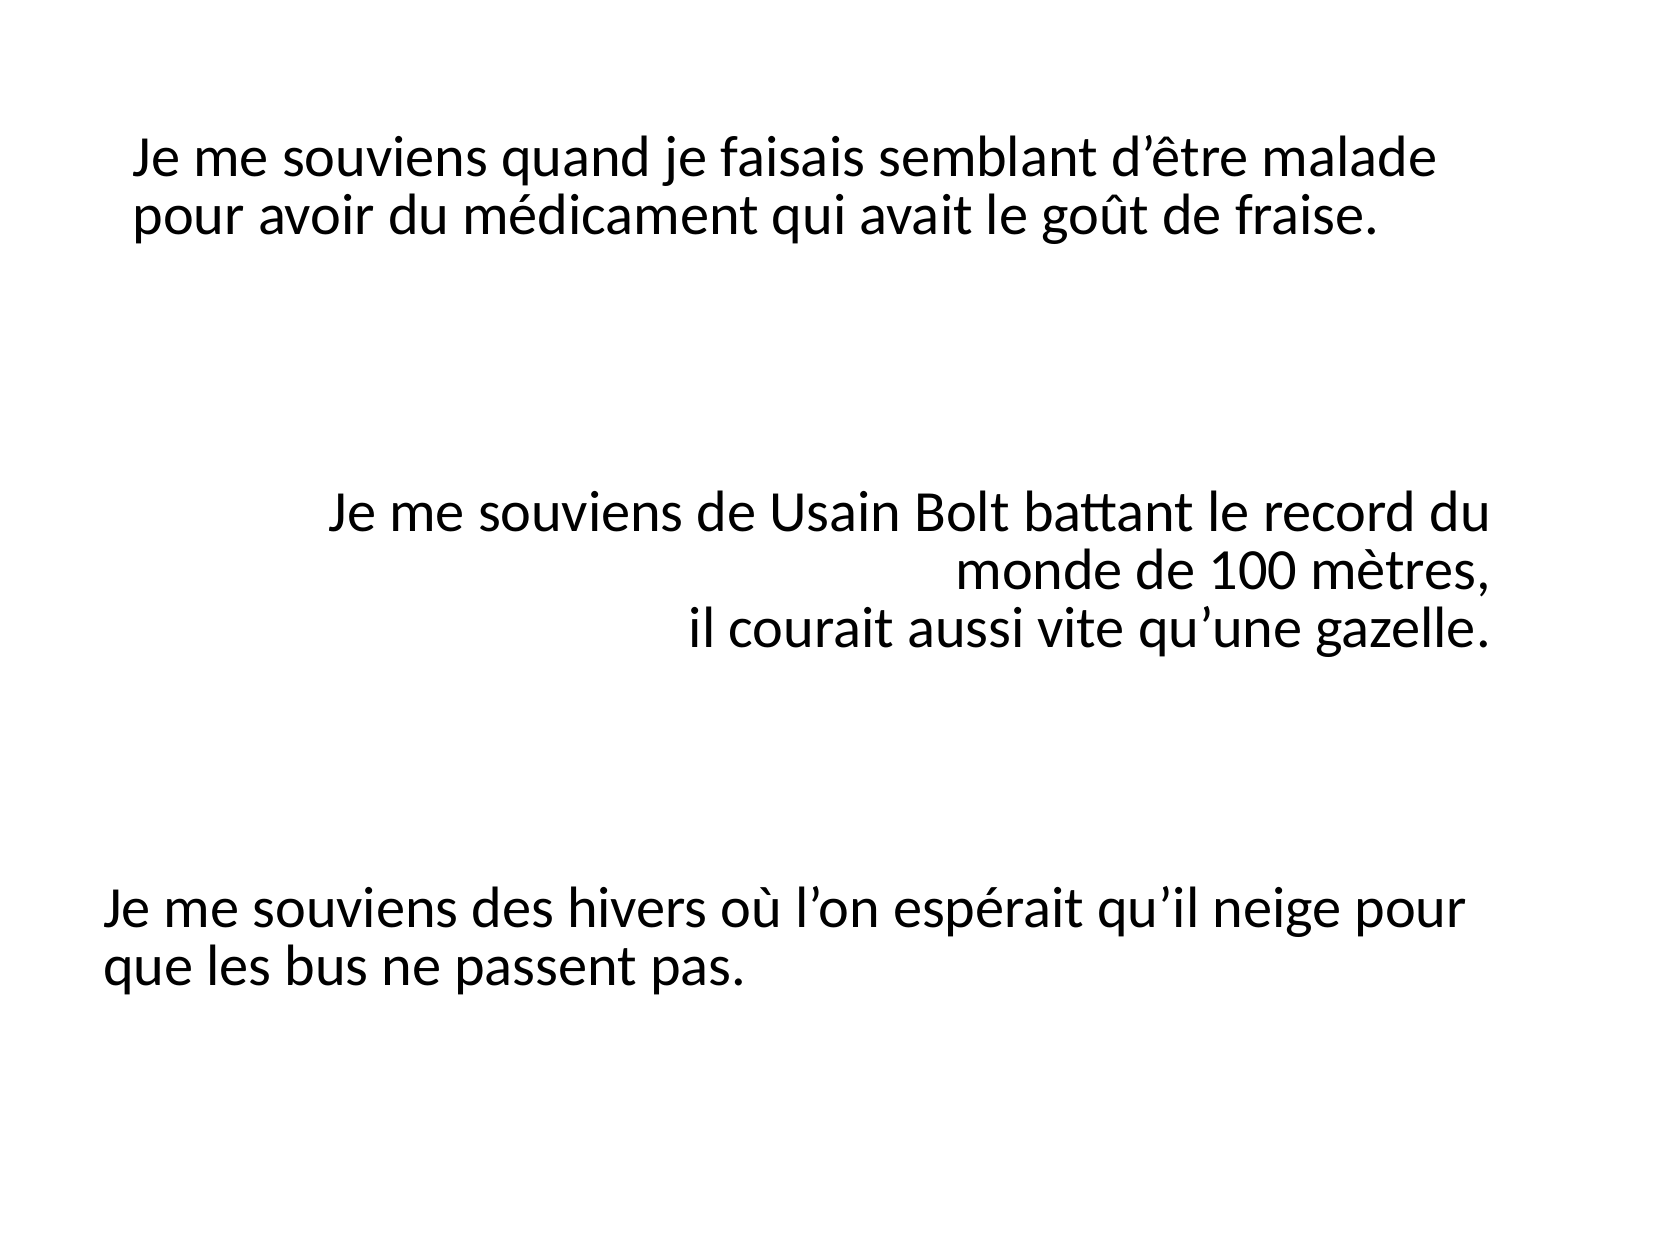

Je me souviens quand je faisais semblant d’être malade pour avoir du médicament qui avait le goût de fraise.
Je me souviens de Usain Bolt battant le record du monde de 100 mètres,
il courait aussi vite qu’une gazelle.
Je me souviens des hivers où l’on espérait qu’il neige pour que les bus ne passent pas.